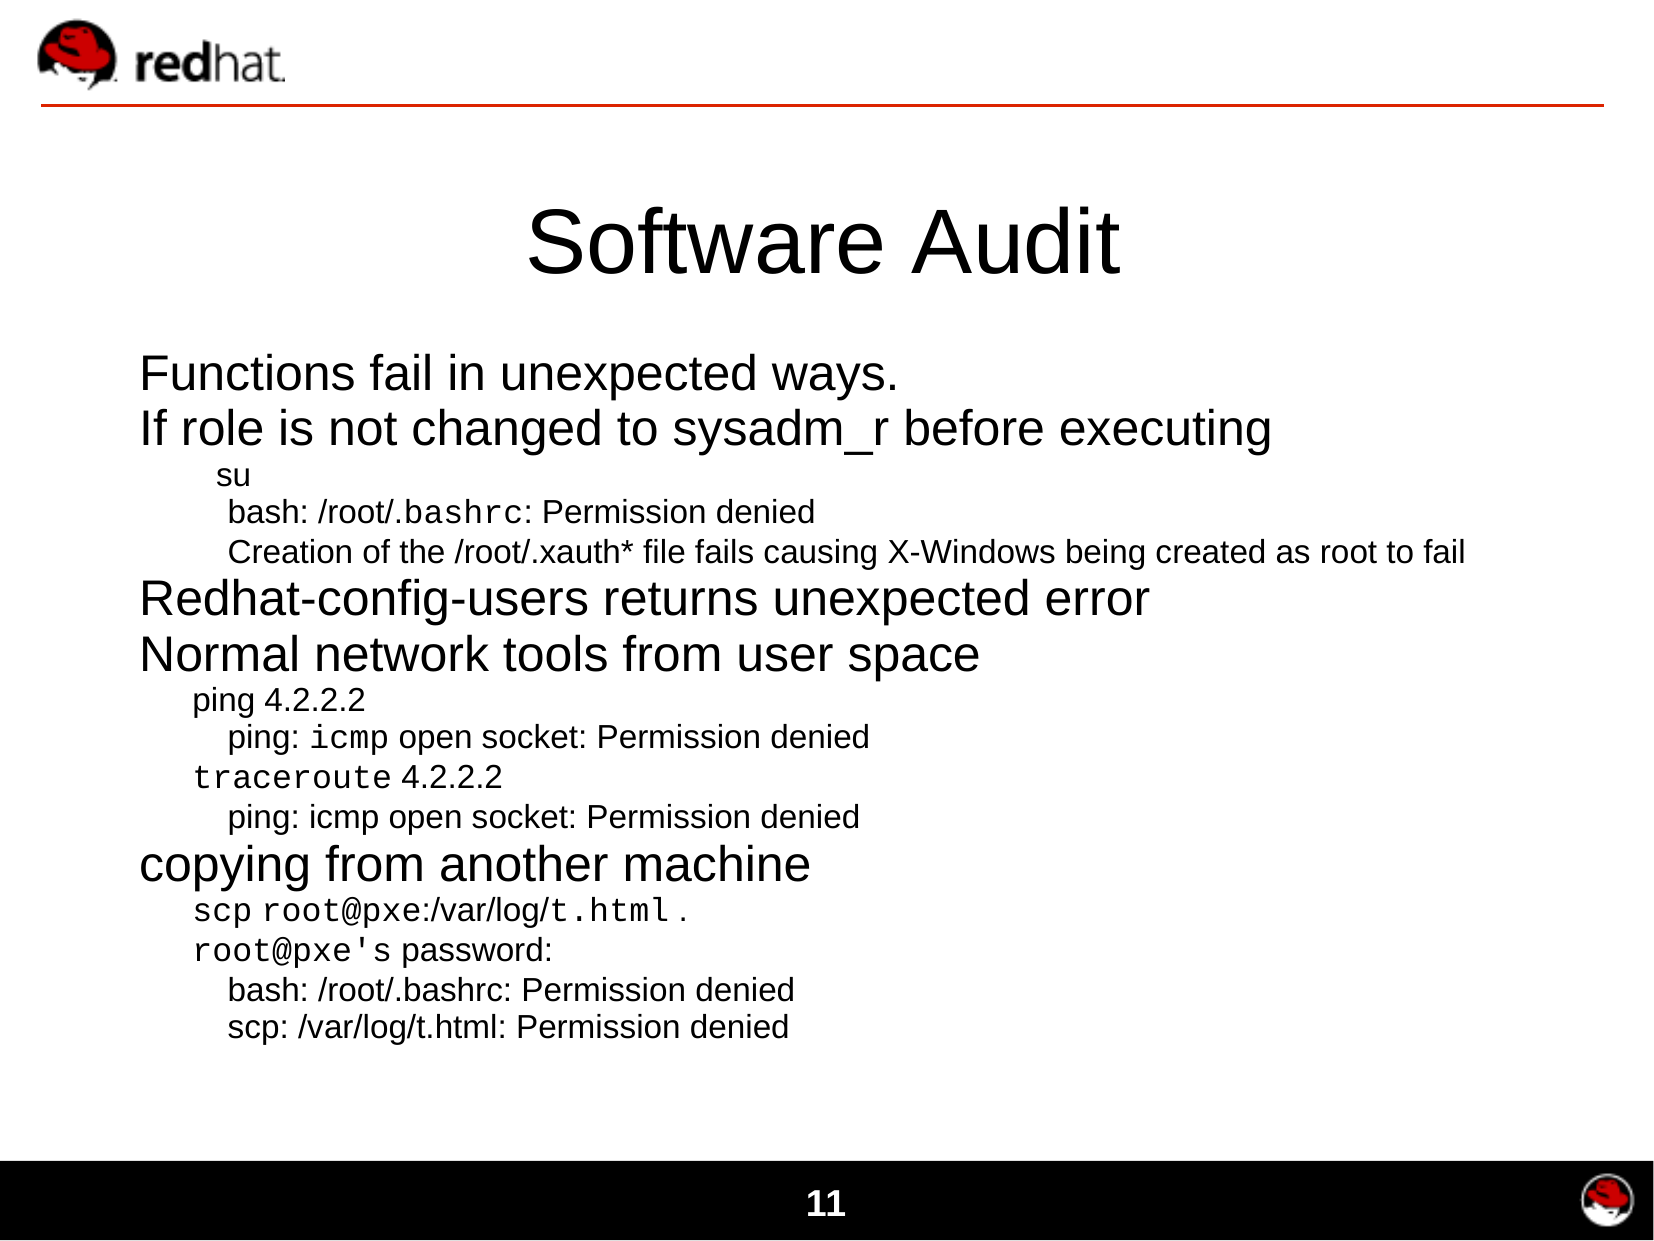

# Software Audit
Functions fail in unexpected ways.
If role is not changed to sysadm_r before executing
su
bash: /root/.bashrc: Permission denied
Creation of the /root/.xauth* file fails causing X-Windows being created as root to fail
Redhat-config-users returns unexpected error
Normal network tools from user space
ping 4.2.2.2
ping: icmp open socket: Permission denied
traceroute 4.2.2.2
ping: icmp open socket: Permission denied
copying from another machine
scp root@pxe:/var/log/t.html .
root@pxe's password:
bash: /root/.bashrc: Permission denied
scp: /var/log/t.html: Permission denied